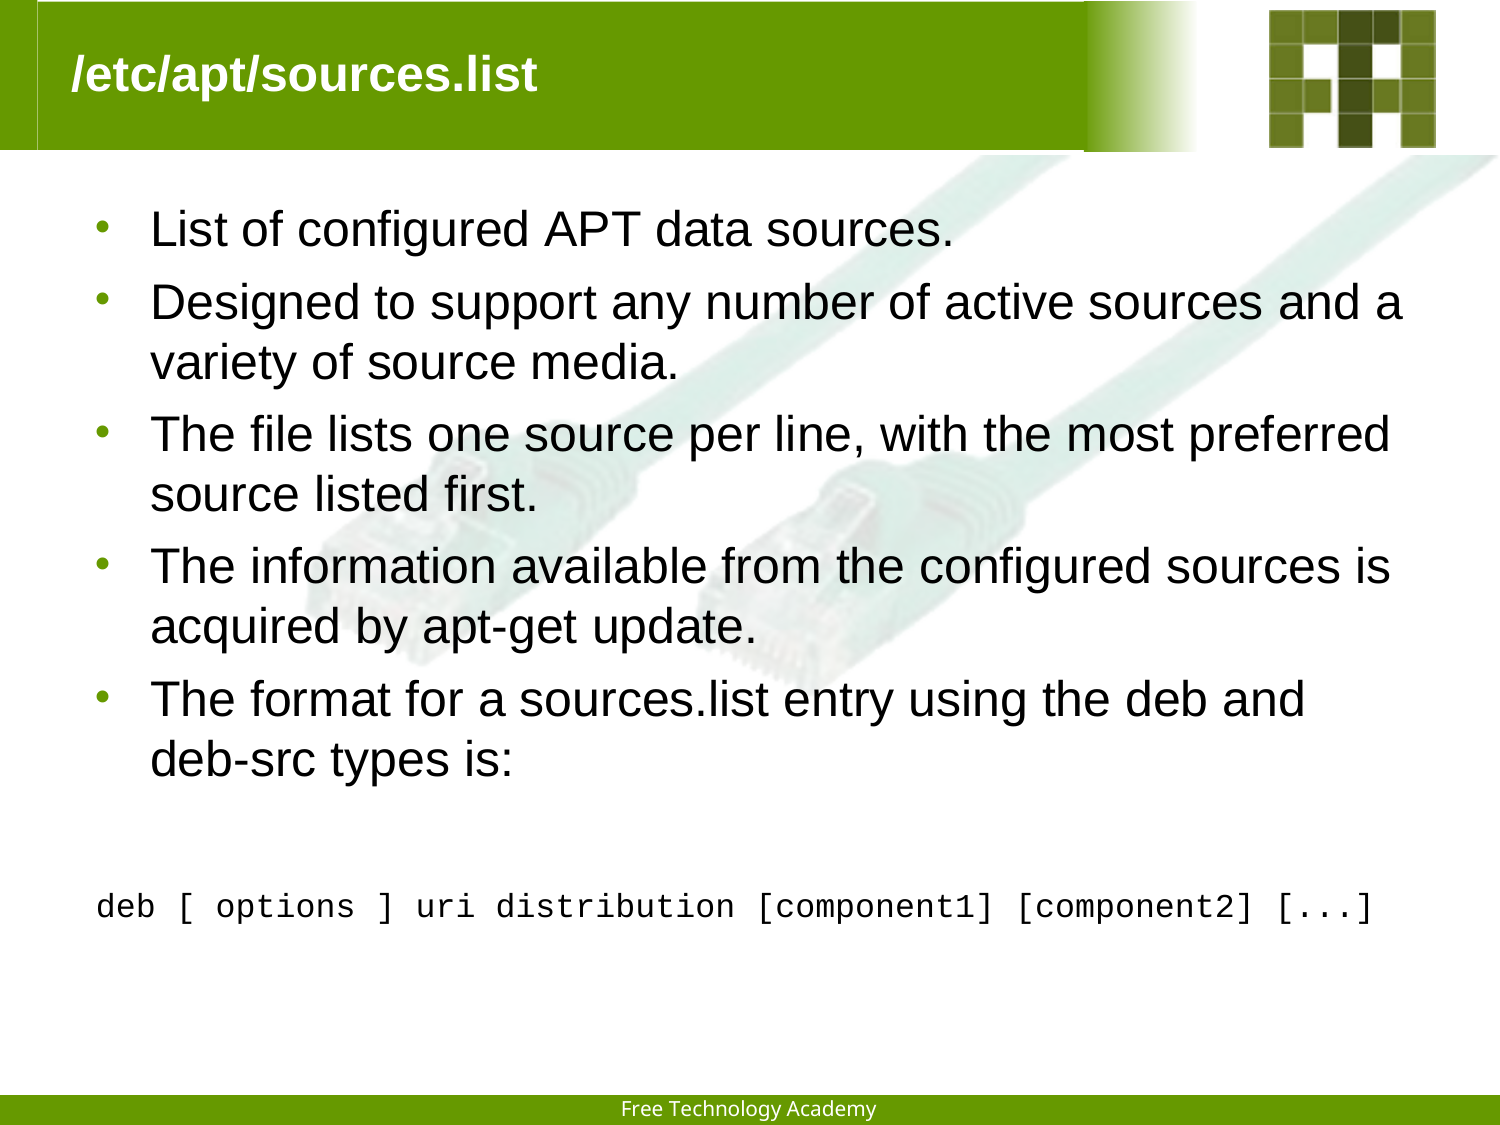

# /etc/apt/sources.list
List of configured APT data sources.
Designed to support any number of active sources and a variety of source media.
The file lists one source per line, with the most preferred source listed first.
The information available from the configured sources is acquired by apt-get update.
The format for a sources.list entry using the deb and deb-src types is:
deb [ options ] uri distribution [component1] [component2] [...]